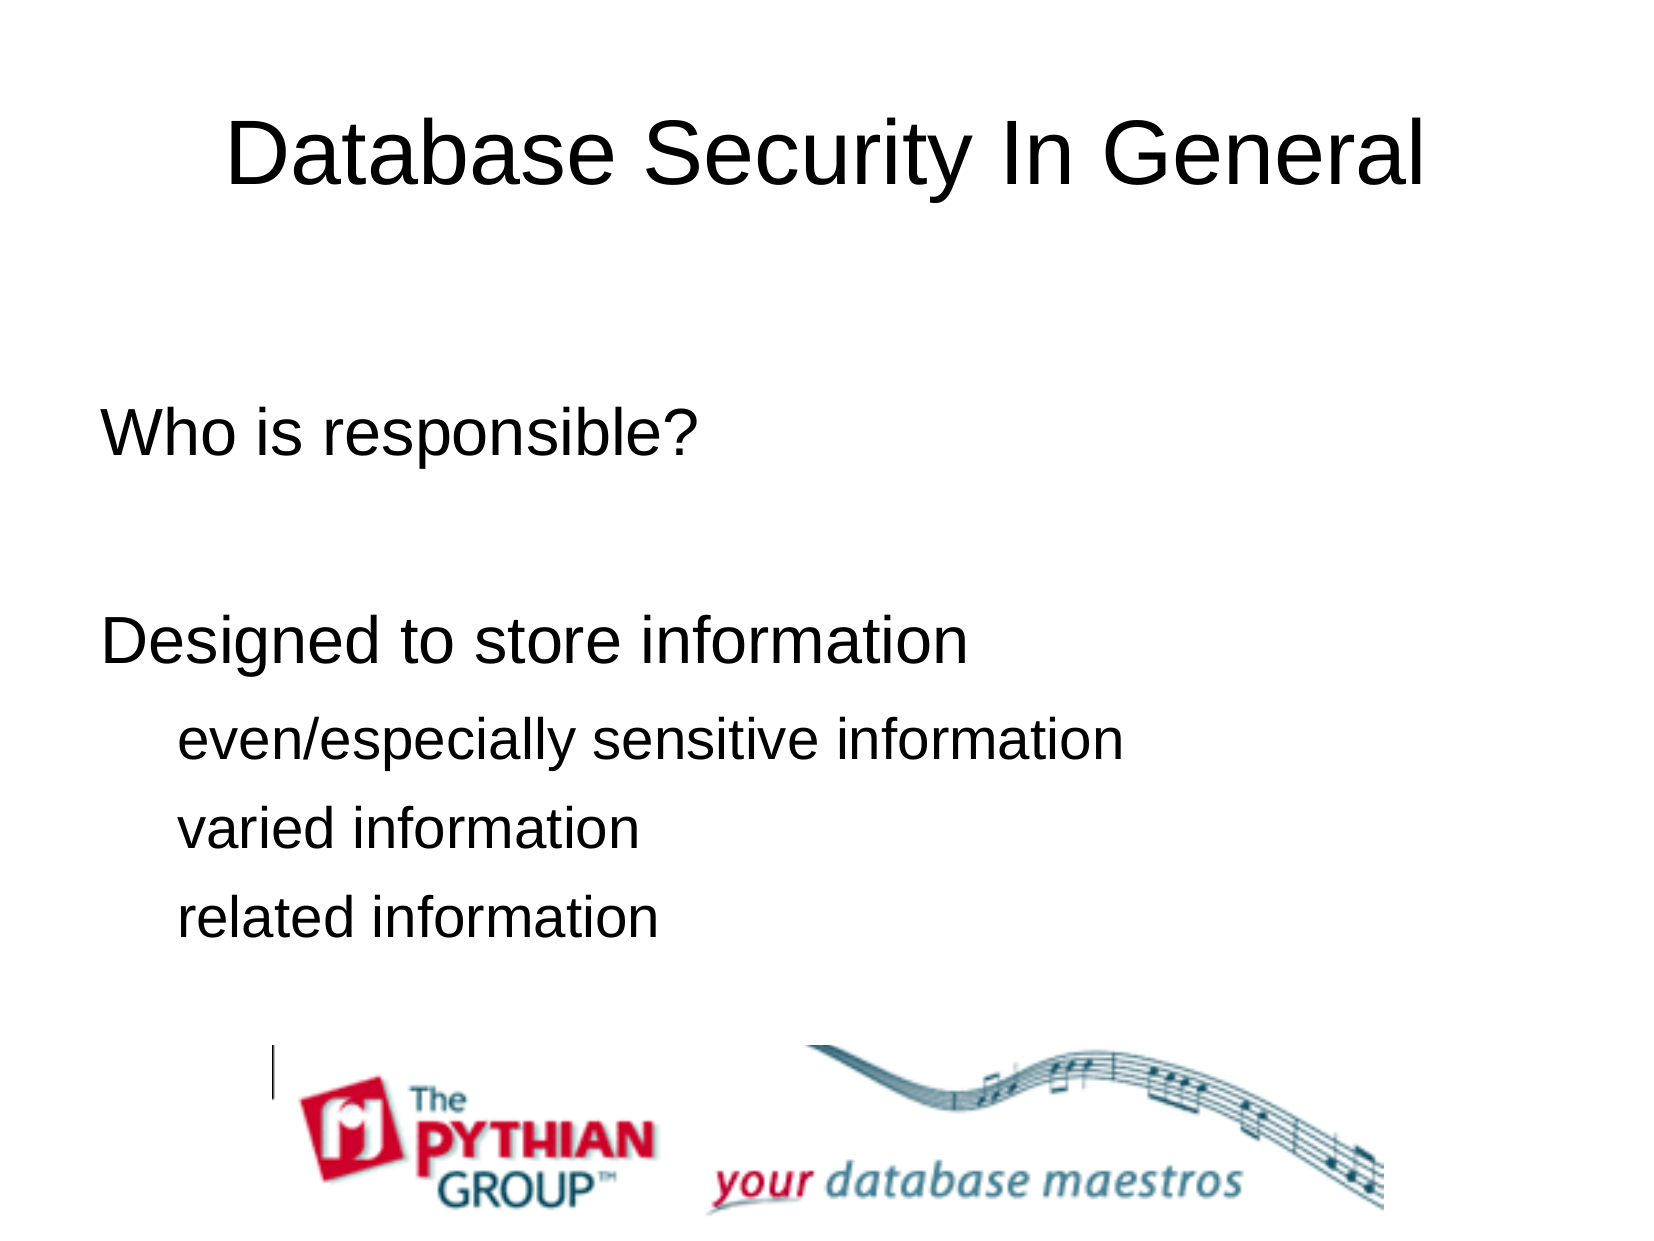

# Database Security In General
Who is responsible?
Designed to store information
even/especially sensitive information
varied information
related information